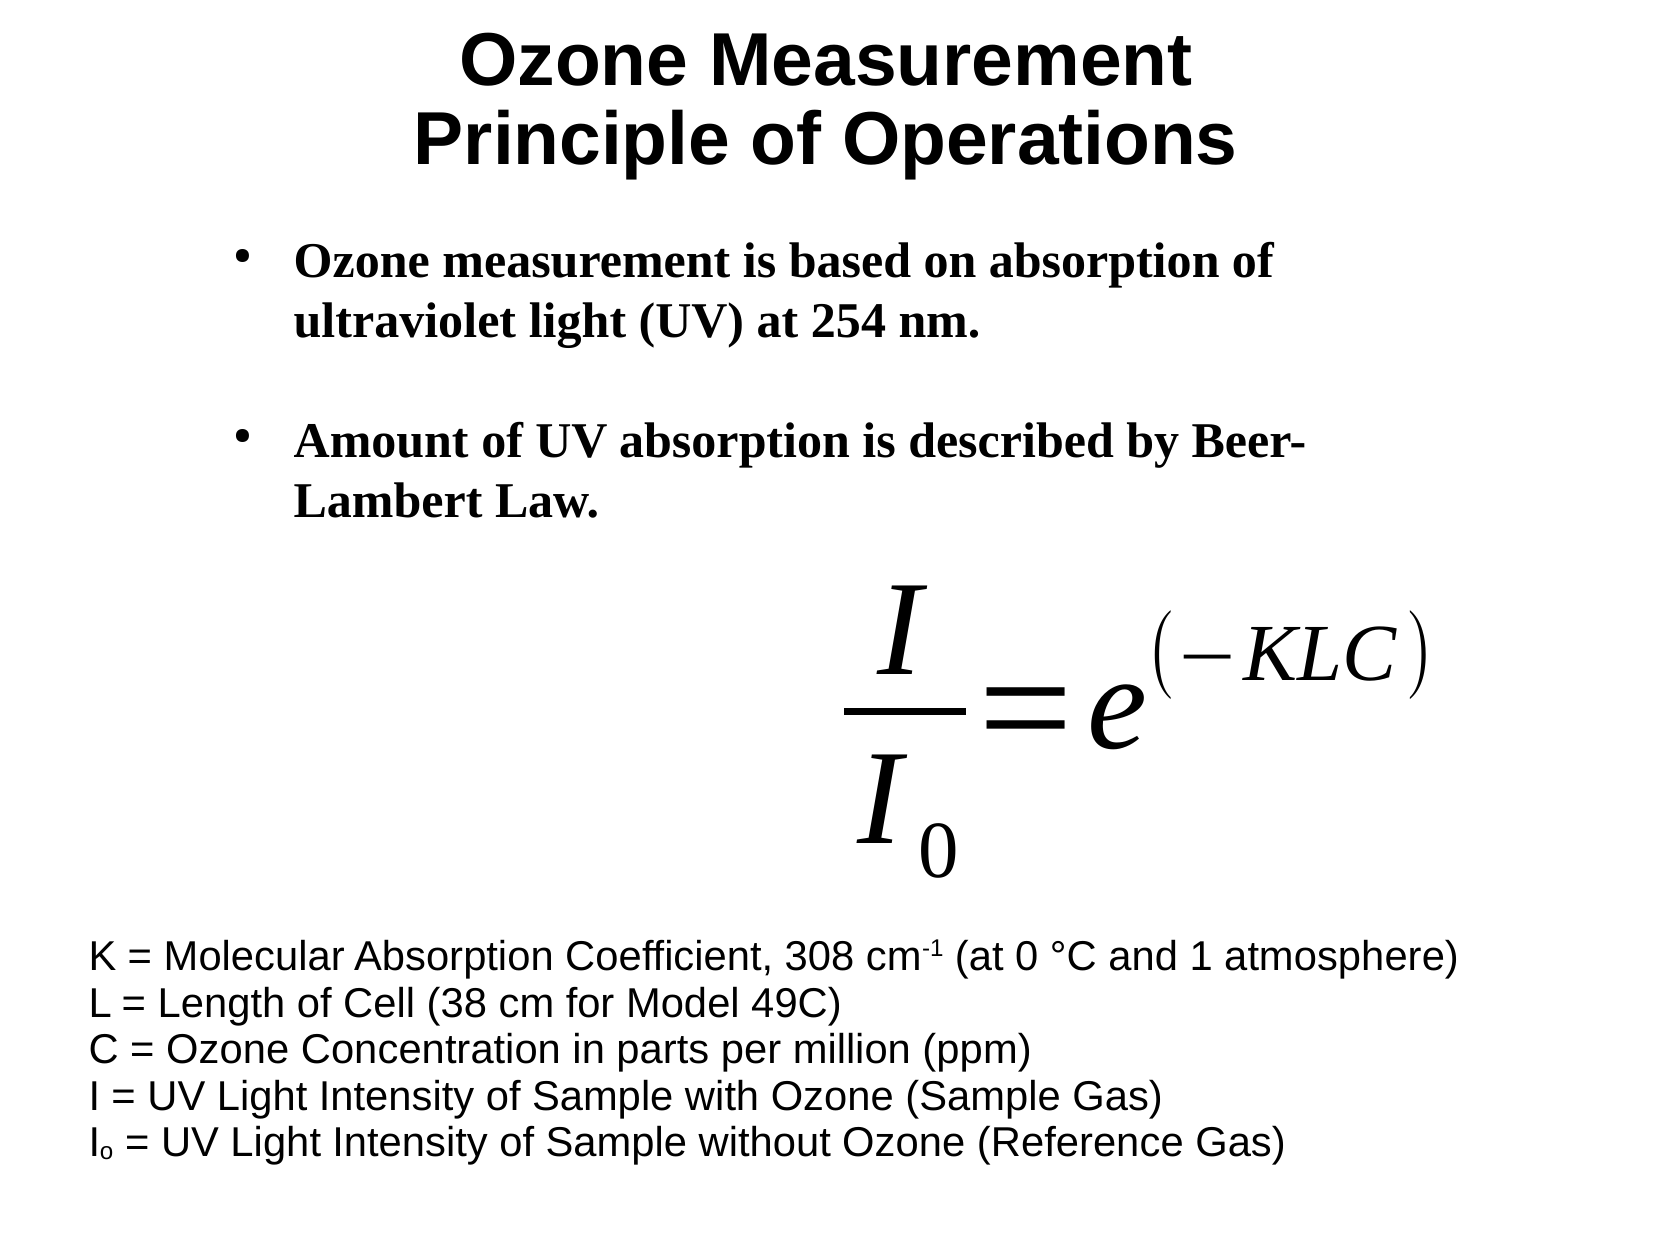

Ozone Measurement
Principle of Operations
Ozone measurement is based on absorption of ultraviolet light (UV) at 254 nm.
Amount of UV absorption is described by Beer-Lambert Law.
K = Molecular Absorption Coefficient, 308 cm-1 (at 0 °C and 1 atmosphere)
L = Length of Cell (38 cm for Model 49C)
C = Ozone Concentration in parts per million (ppm)
I = UV Light Intensity of Sample with Ozone (Sample Gas)
Io = UV Light Intensity of Sample without Ozone (Reference Gas)